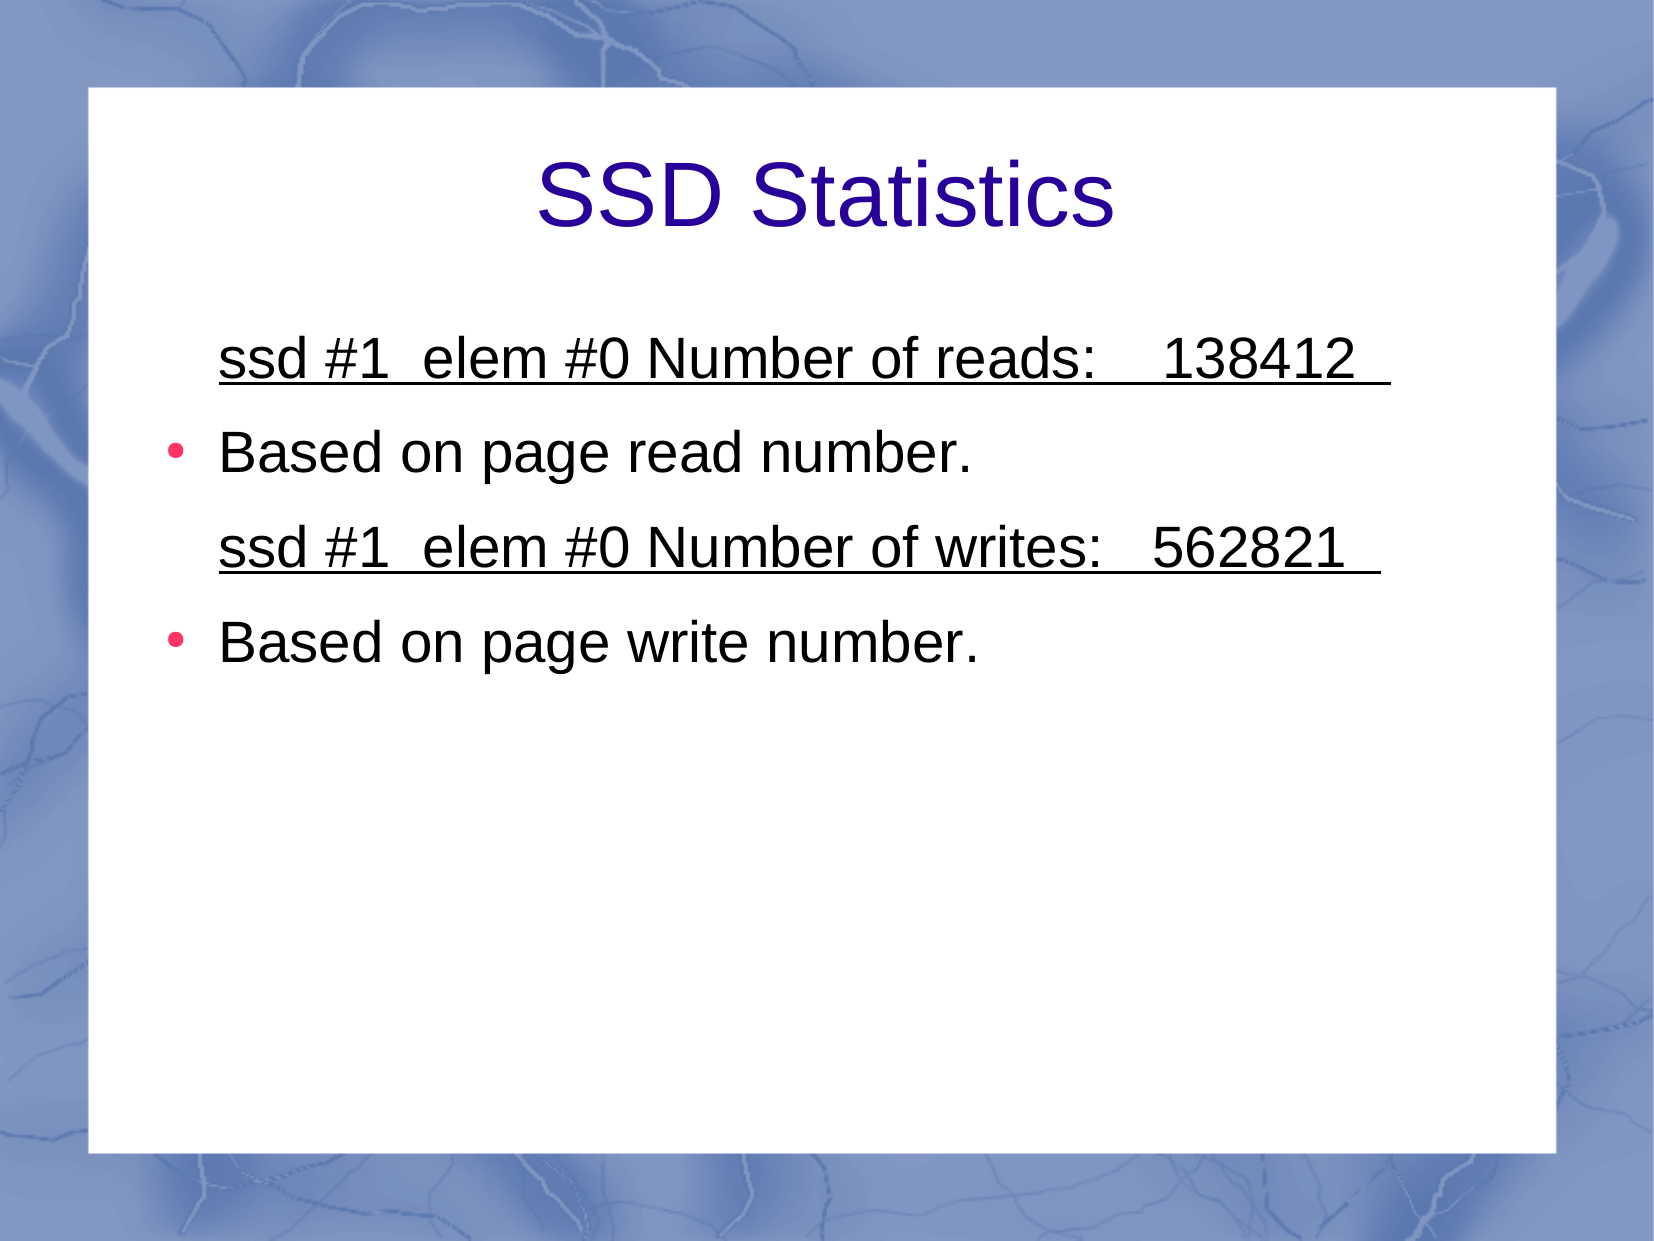

# SSD Statistics
ssd #1 elem #0 Number of reads: 138412
Based on page read number.
ssd #1 elem #0 Number of writes: 562821
Based on page write number.